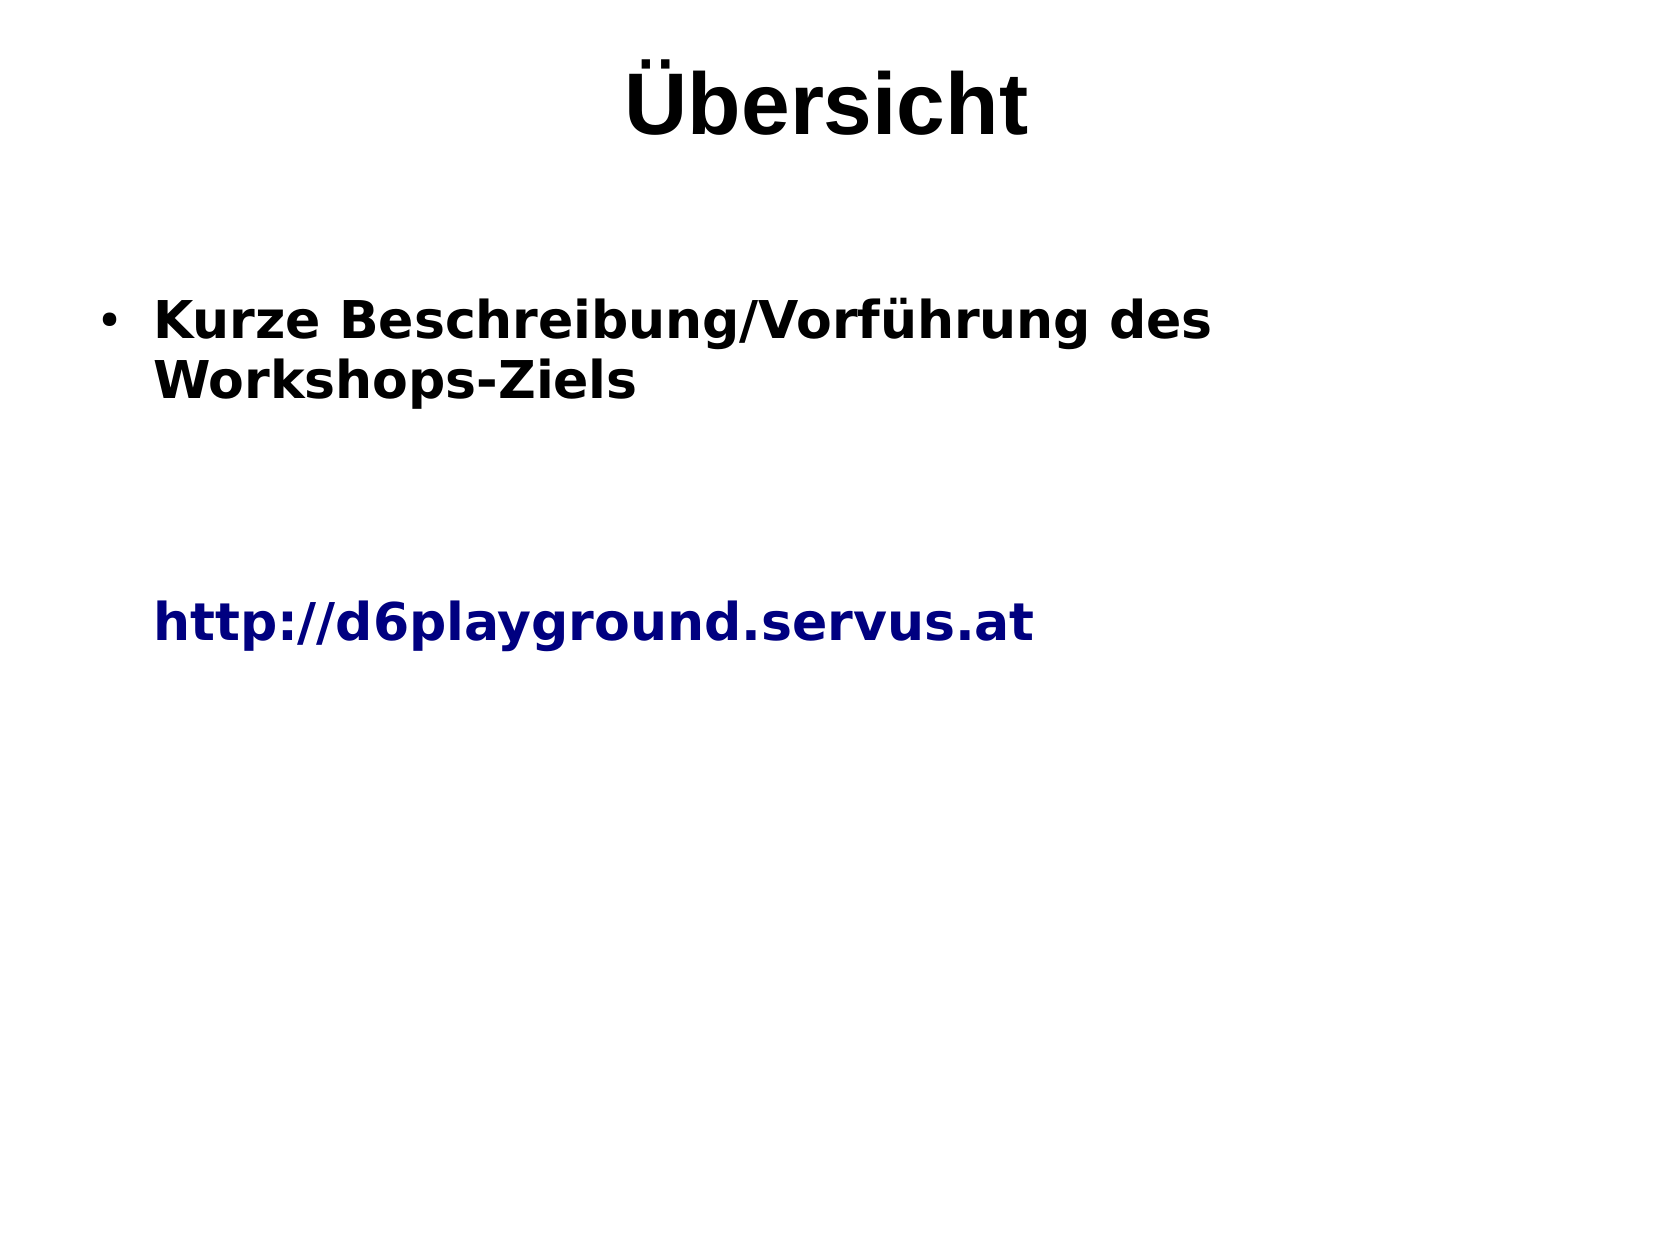

# Übersicht
Kurze Beschreibung/Vorführung des
Workshops-Ziels
http://d6playground.servus.at